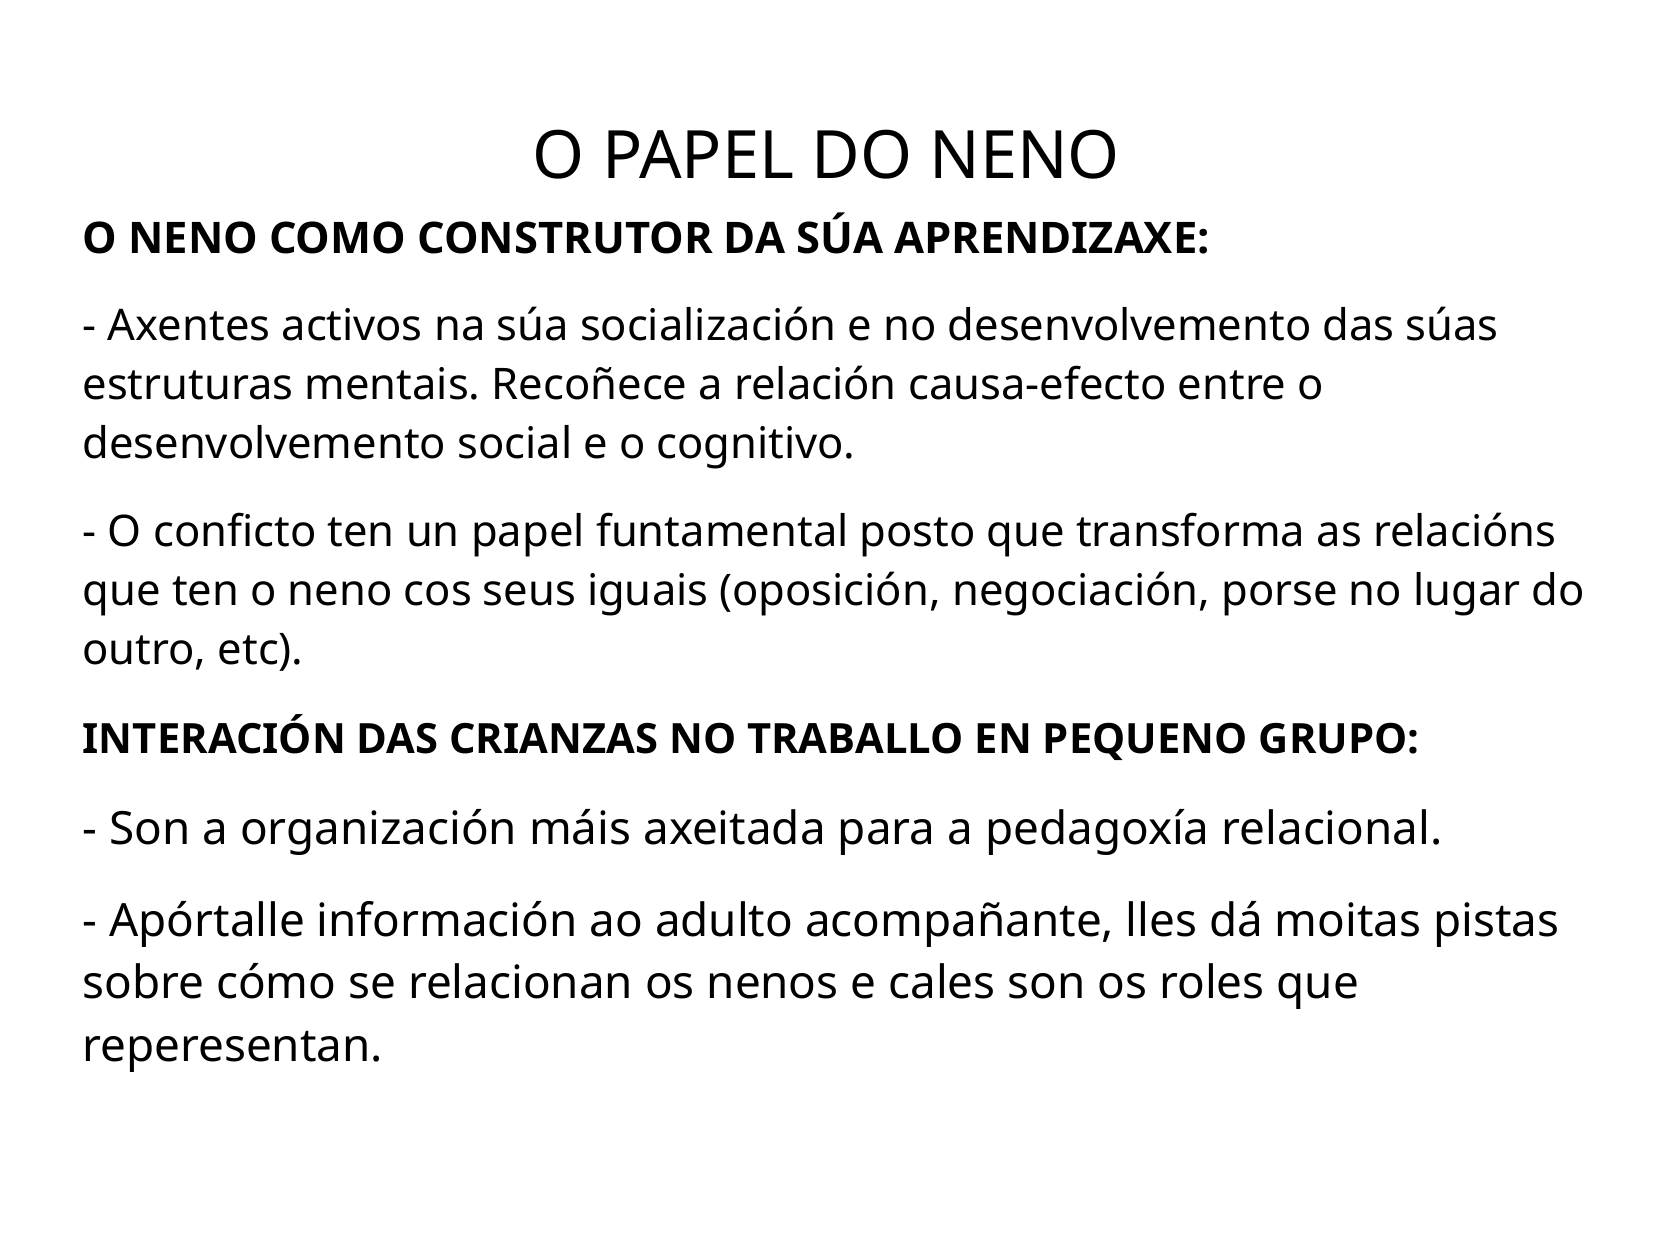

# O PAPEL DO NENO
O NENO COMO CONSTRUTOR DA SÚA APRENDIZAXE:
- Axentes activos na súa socialización e no desenvolvemento das súas estruturas mentais. Recoñece a relación causa-efecto entre o desenvolvemento social e o cognitivo.
- O conficto ten un papel funtamental posto que transforma as relacións que ten o neno cos seus iguais (oposición, negociación, porse no lugar do outro, etc).
INTERACIÓN DAS CRIANZAS NO TRABALLO EN PEQUENO GRUPO:
- Son a organización máis axeitada para a pedagoxía relacional.
- Apórtalle información ao adulto acompañante, lles dá moitas pistas sobre cómo se relacionan os nenos e cales son os roles que reperesentan.